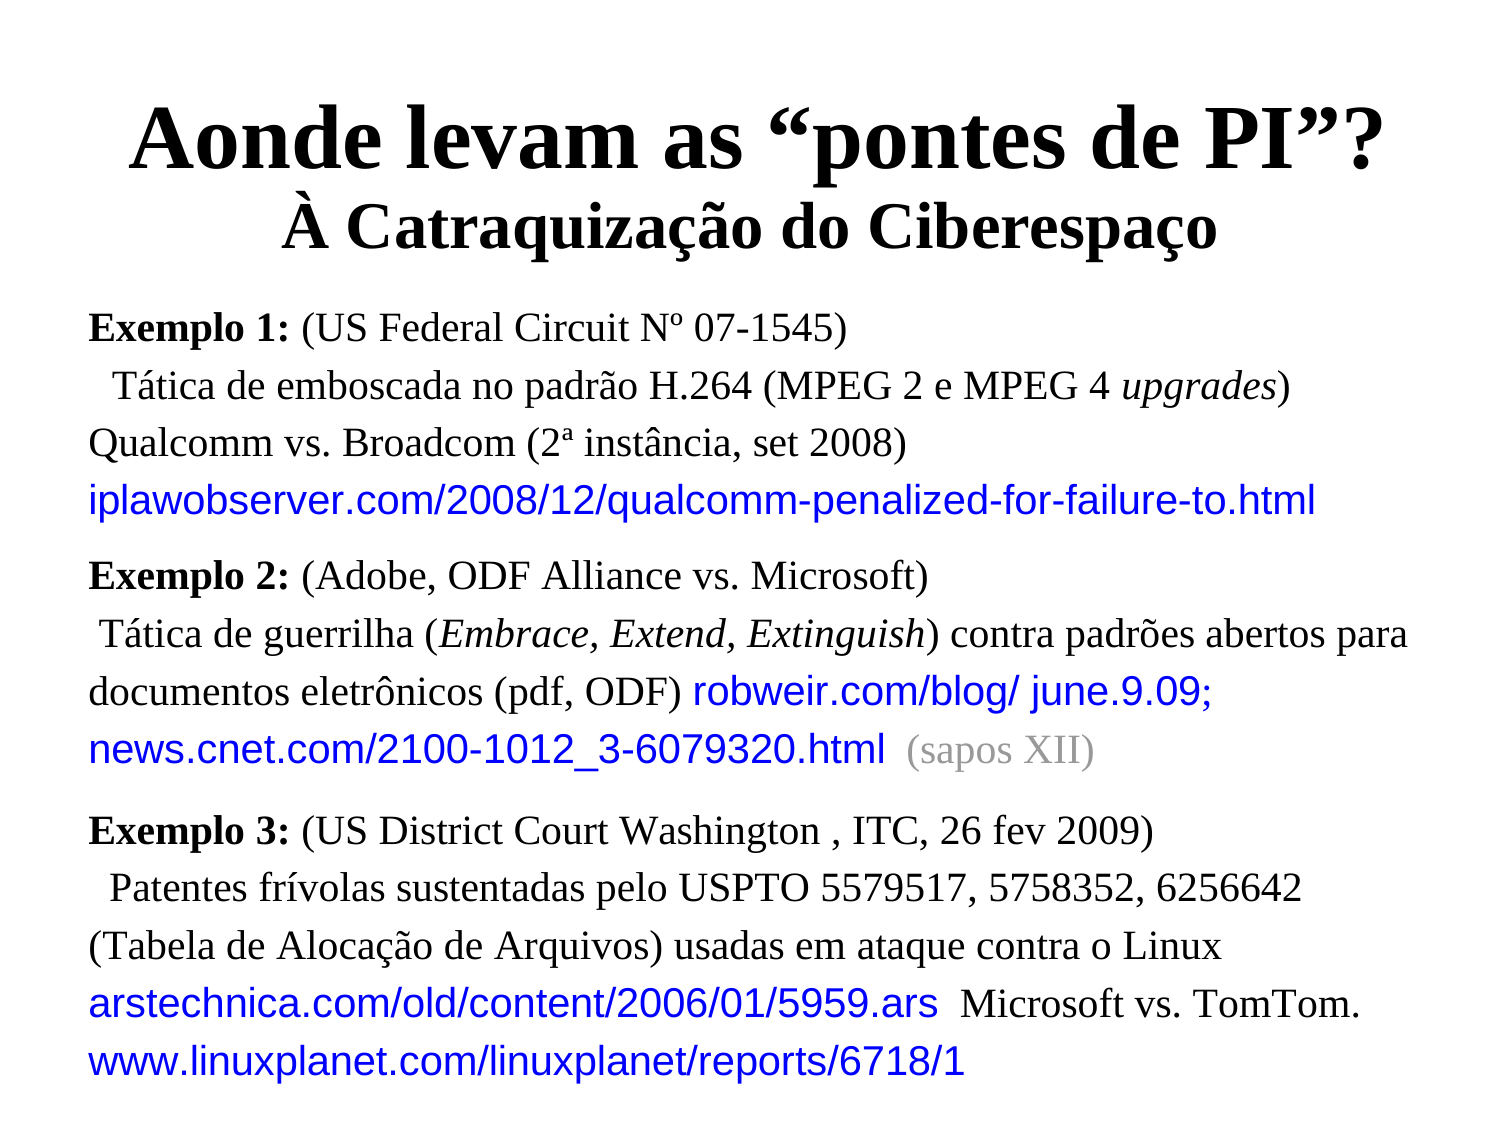

# Aonde levam as “pontes de PI”? À Catraquização do Ciberespaço
Exemplo 1: (US Federal Circuit Nº 07-1545)
Tática de emboscada no padrão H.264 (MPEG 2 e MPEG 4 upgrades) Qualcomm vs. Broadcom (2ª instância, set 2008)
iplawobserver.com/2008/12/qualcomm-penalized-for-failure-to.html
Exemplo 2: (Adobe, ODF Alliance vs. Microsoft)
 Tática de guerrilha (Embrace, Extend, Extinguish) contra padrões abertos para documentos eletrônicos (pdf, ODF) robweir.com/blog/ june.9.09; 	news.cnet.com/2100-1012_3-6079320.html (sapos XII)
Exemplo 3: (US District Court Washington , ITC, 26 fev 2009)
 Patentes frívolas sustentadas pelo USPTO 5579517, 5758352, 6256642 (Tabela de Alocação de Arquivos) usadas em ataque contra o Linux
arstechnica.com/old/content/2006/01/5959.ars Microsoft vs. TomTom.
www.linuxplanet.com/linuxplanet/reports/6718/1